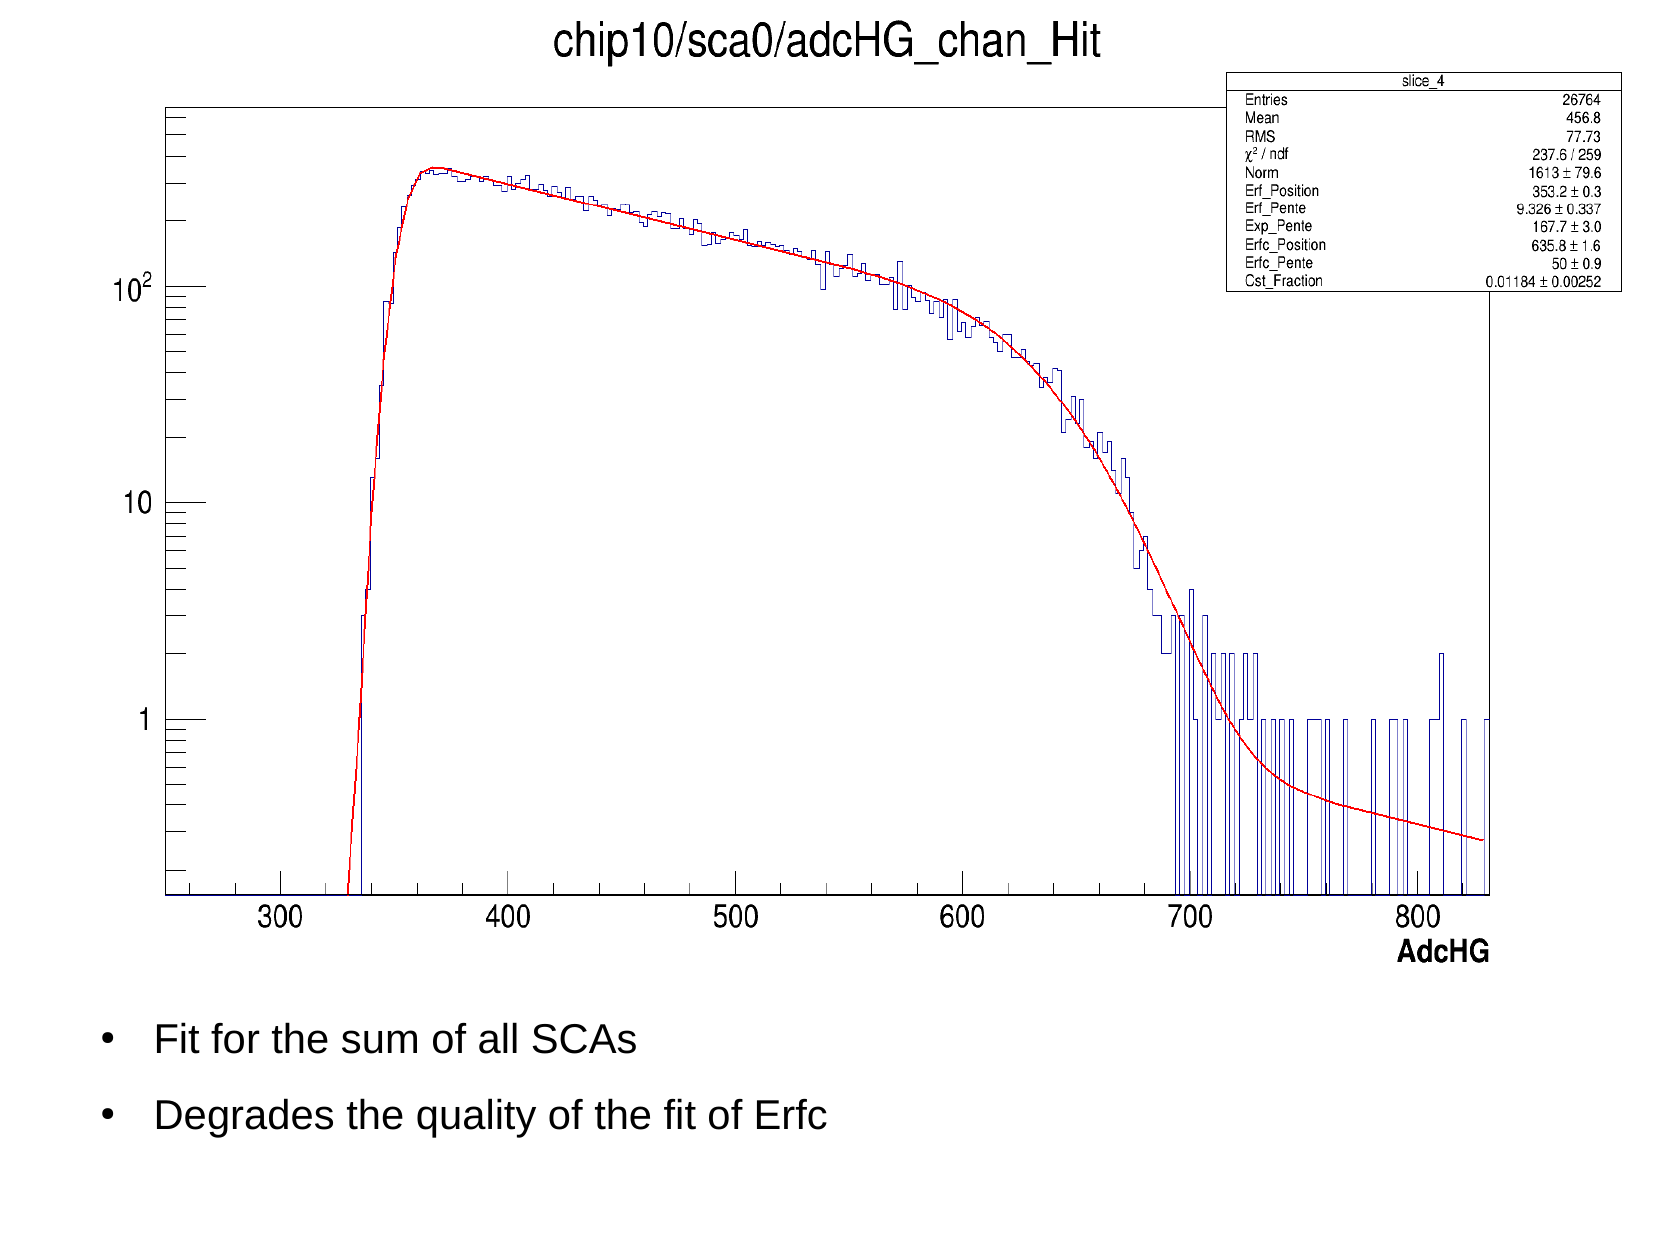

# Fit for the sum of all SCAs
Degrades the quality of the fit of Erfc